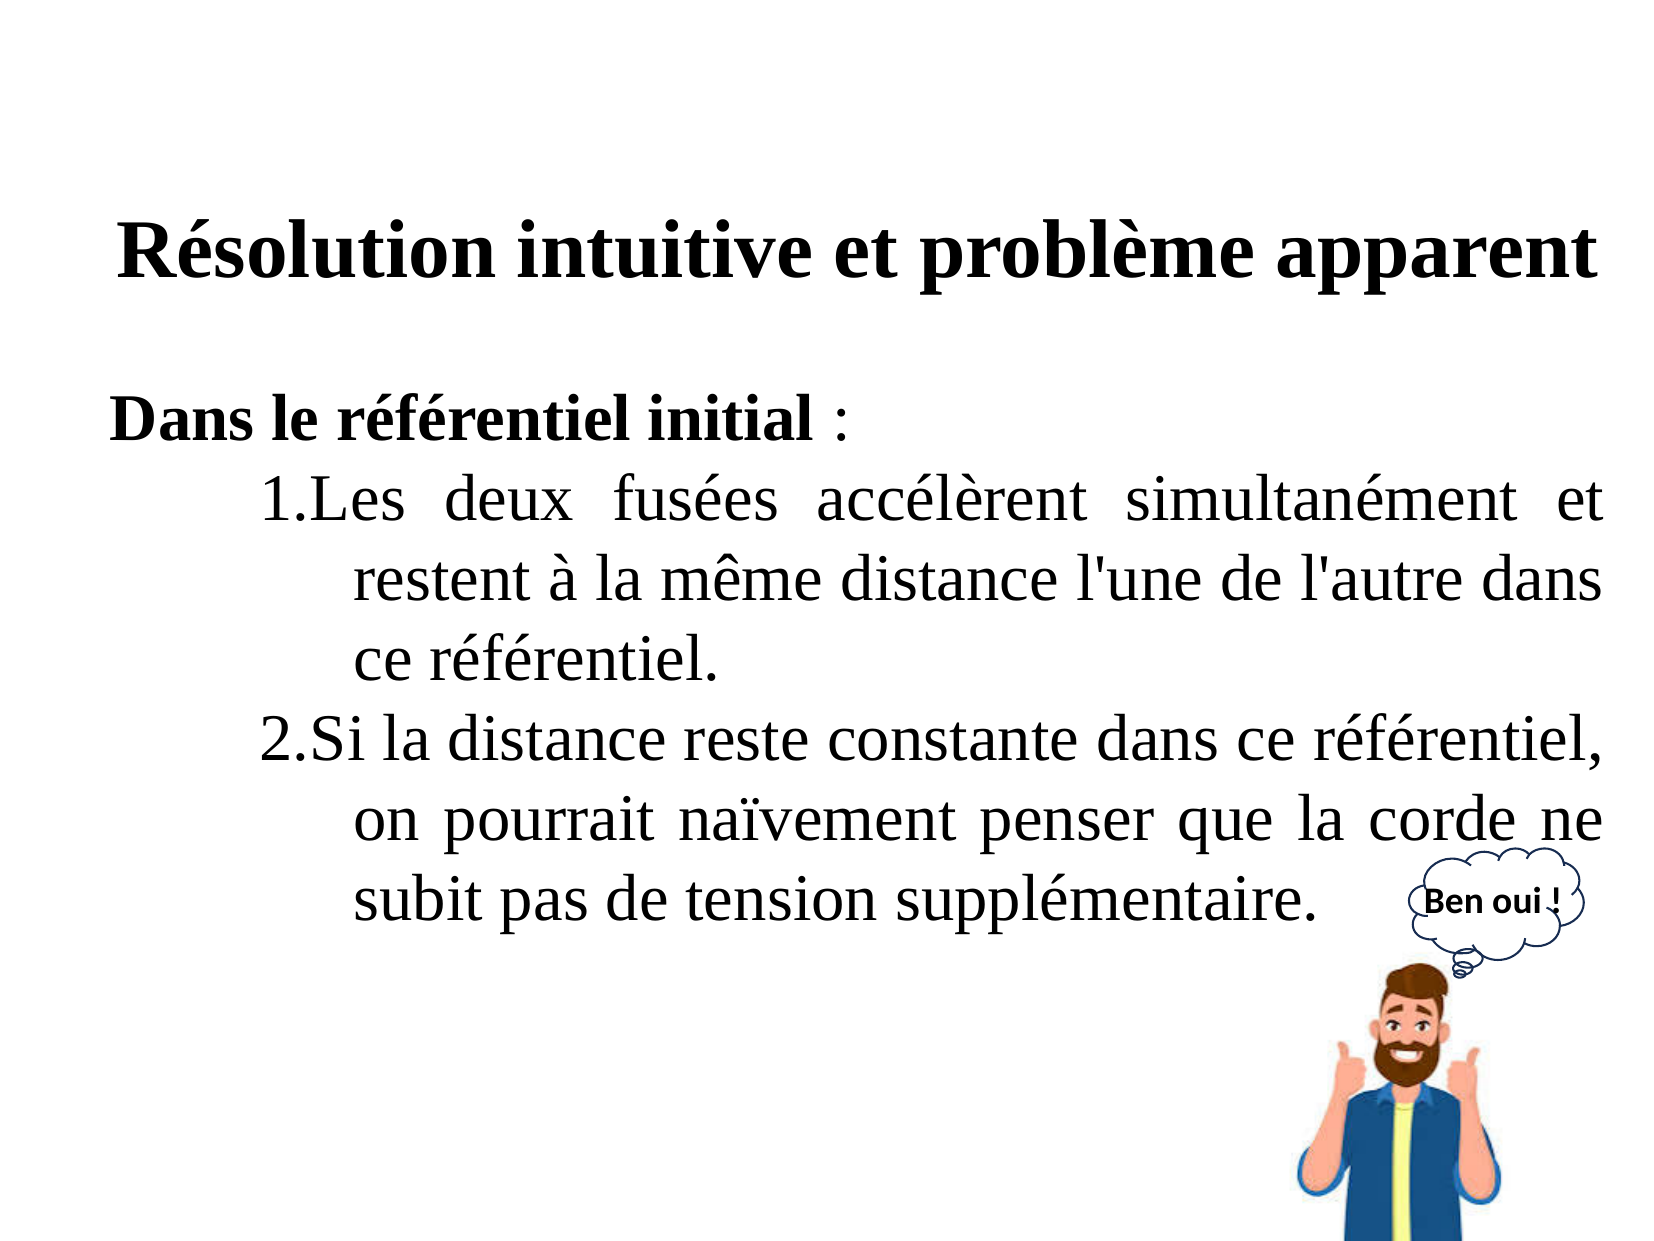

Résolution intuitive et problème apparent
Dans le référentiel initial :
Les deux fusées accélèrent simultanément et restent à la même distance l'une de l'autre dans ce référentiel.
Si la distance reste constante dans ce référentiel, on pourrait naïvement penser que la corde ne subit pas de tension supplémentaire.
Ben oui !